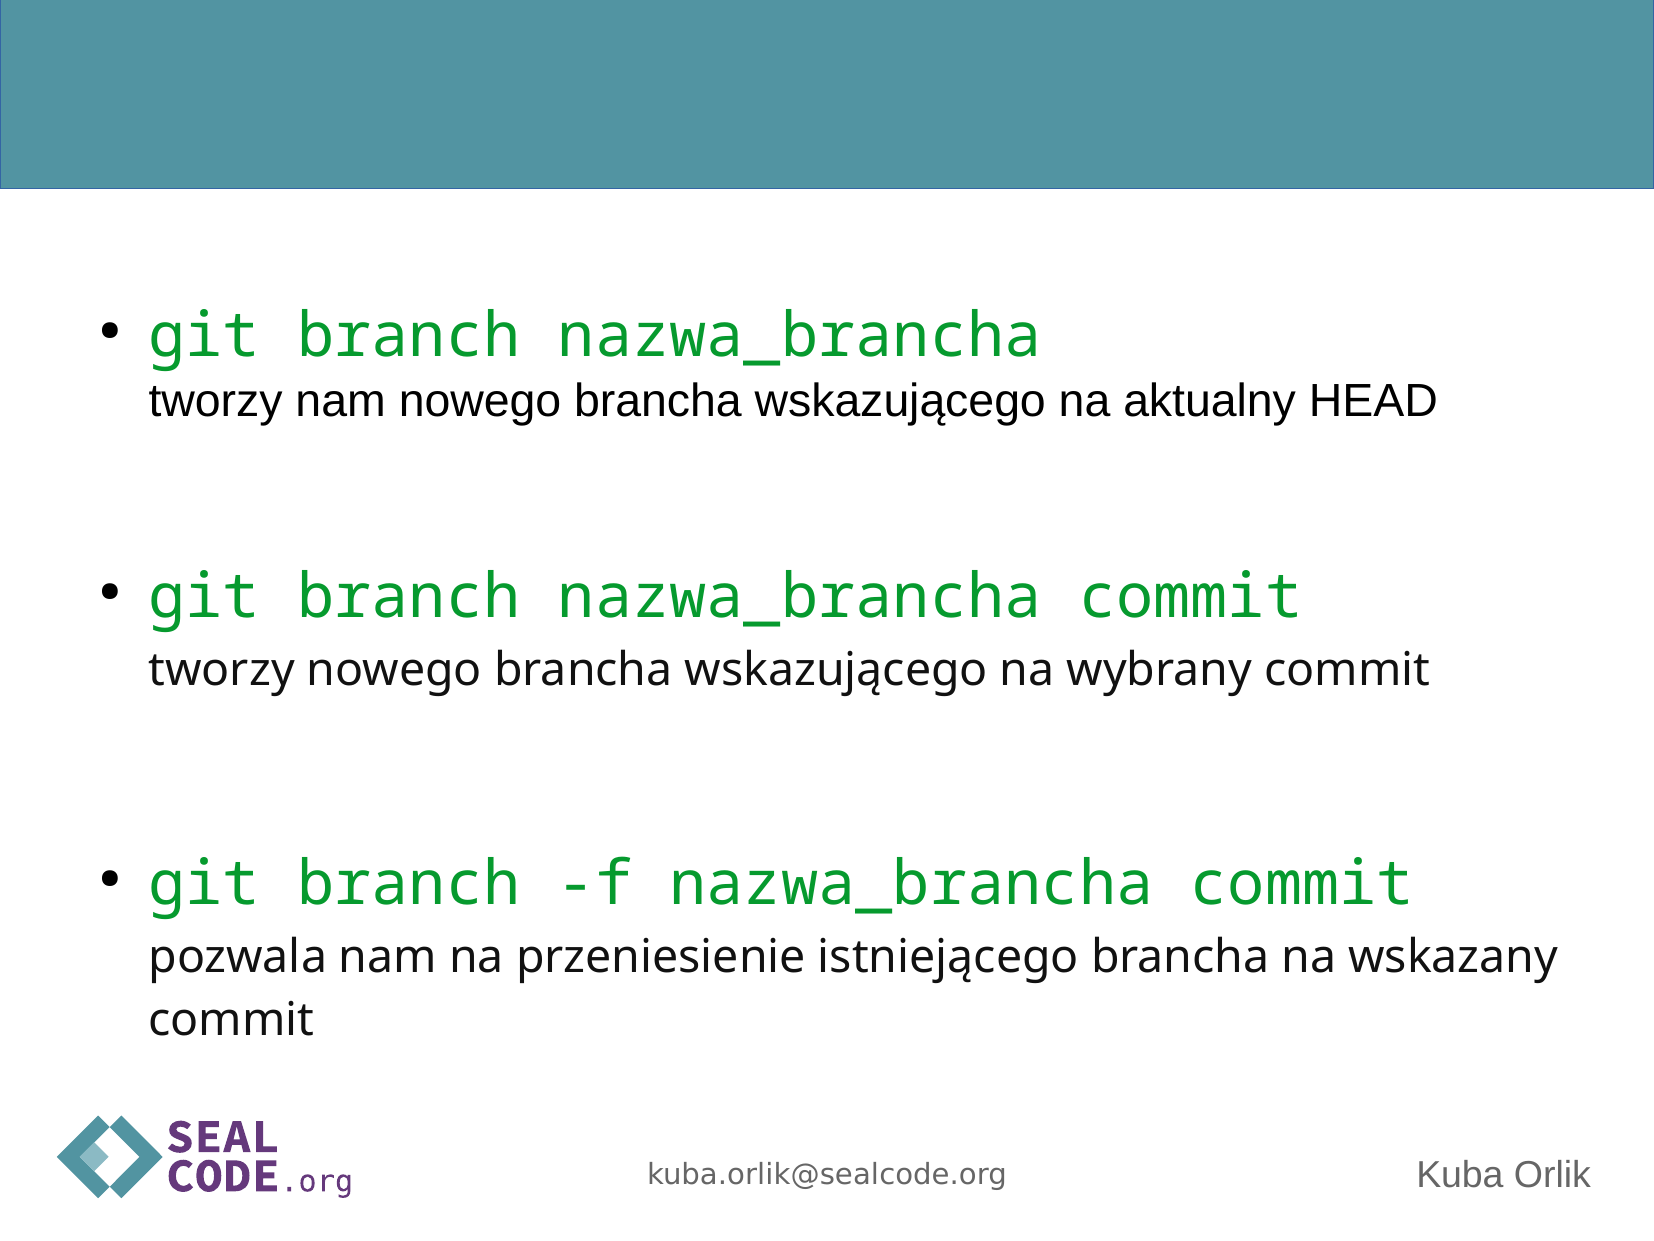

#
git branch nazwa_brancha
tworzy nam nowego brancha wskazującego na aktualny HEAD
git branch nazwa_brancha commit
tworzy nowego brancha wskazującego na wybrany commit
git branch -f nazwa_brancha commit
pozwala nam na przeniesienie istniejącego brancha na wskazany commit